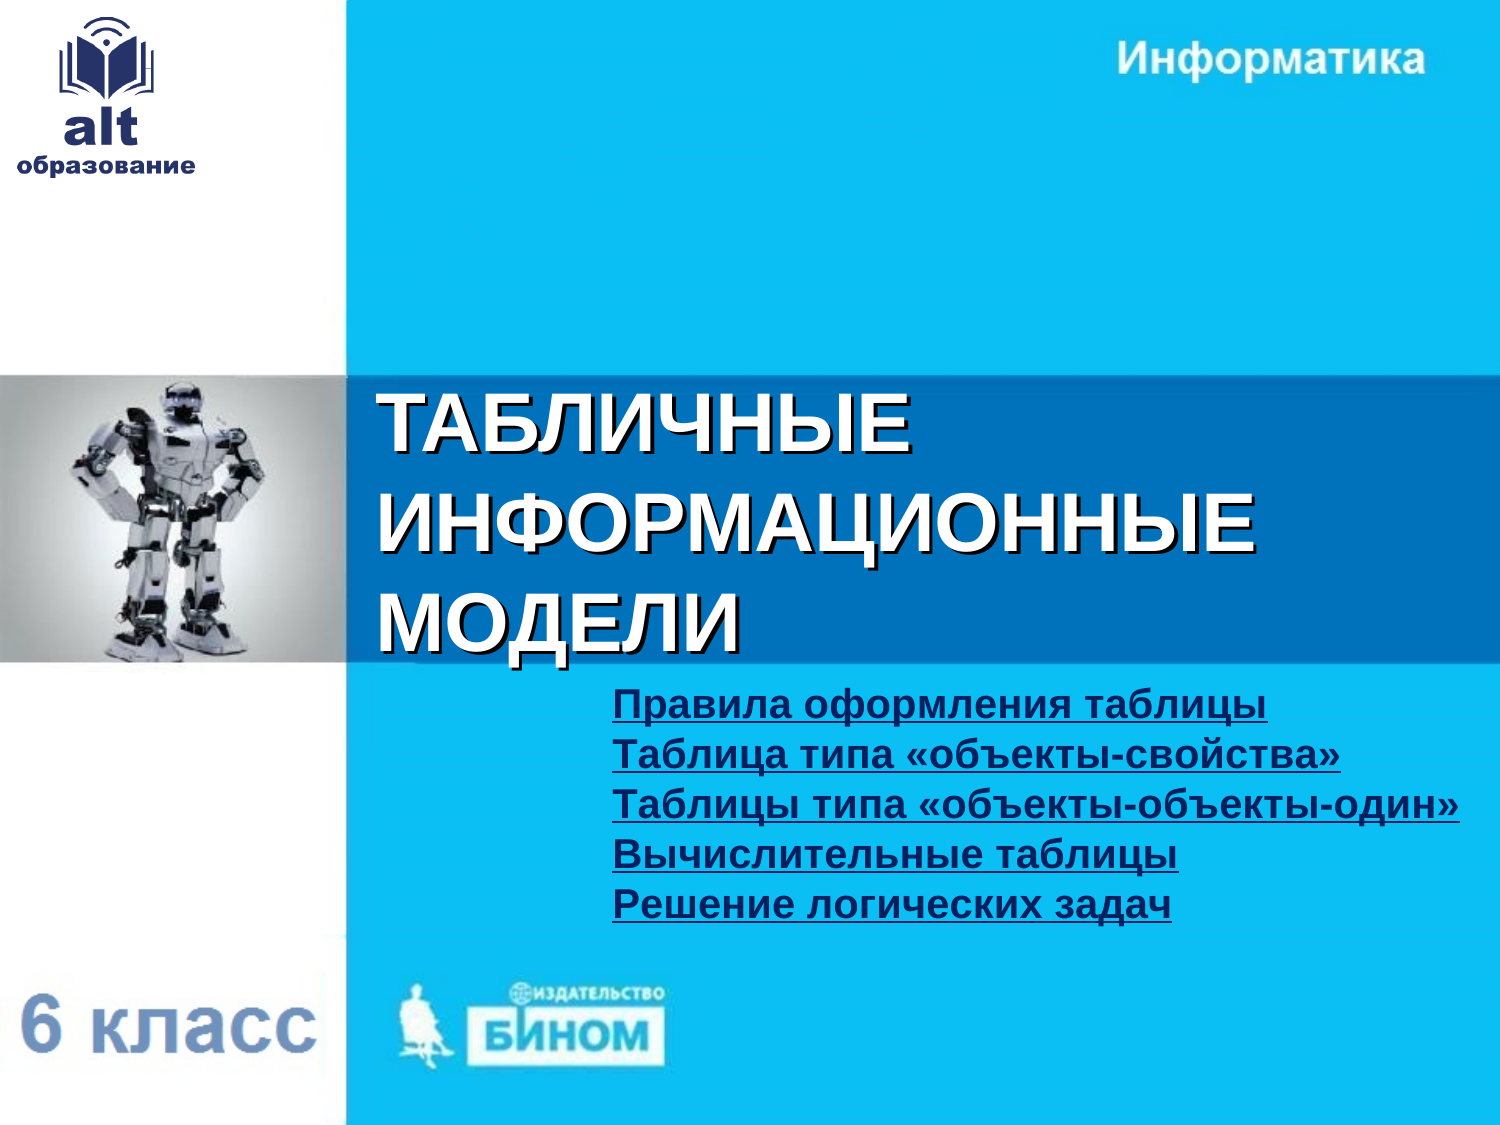

# ТАБЛИЧНЫЕ ИНФОРМАЦИОННЫЕ МОДЕЛИ
Правила оформления таблицы
Таблица типа «объекты-свойства»
Таблицы типа «объекты-объекты-один»
Вычислительные таблицы
Решение логических задач